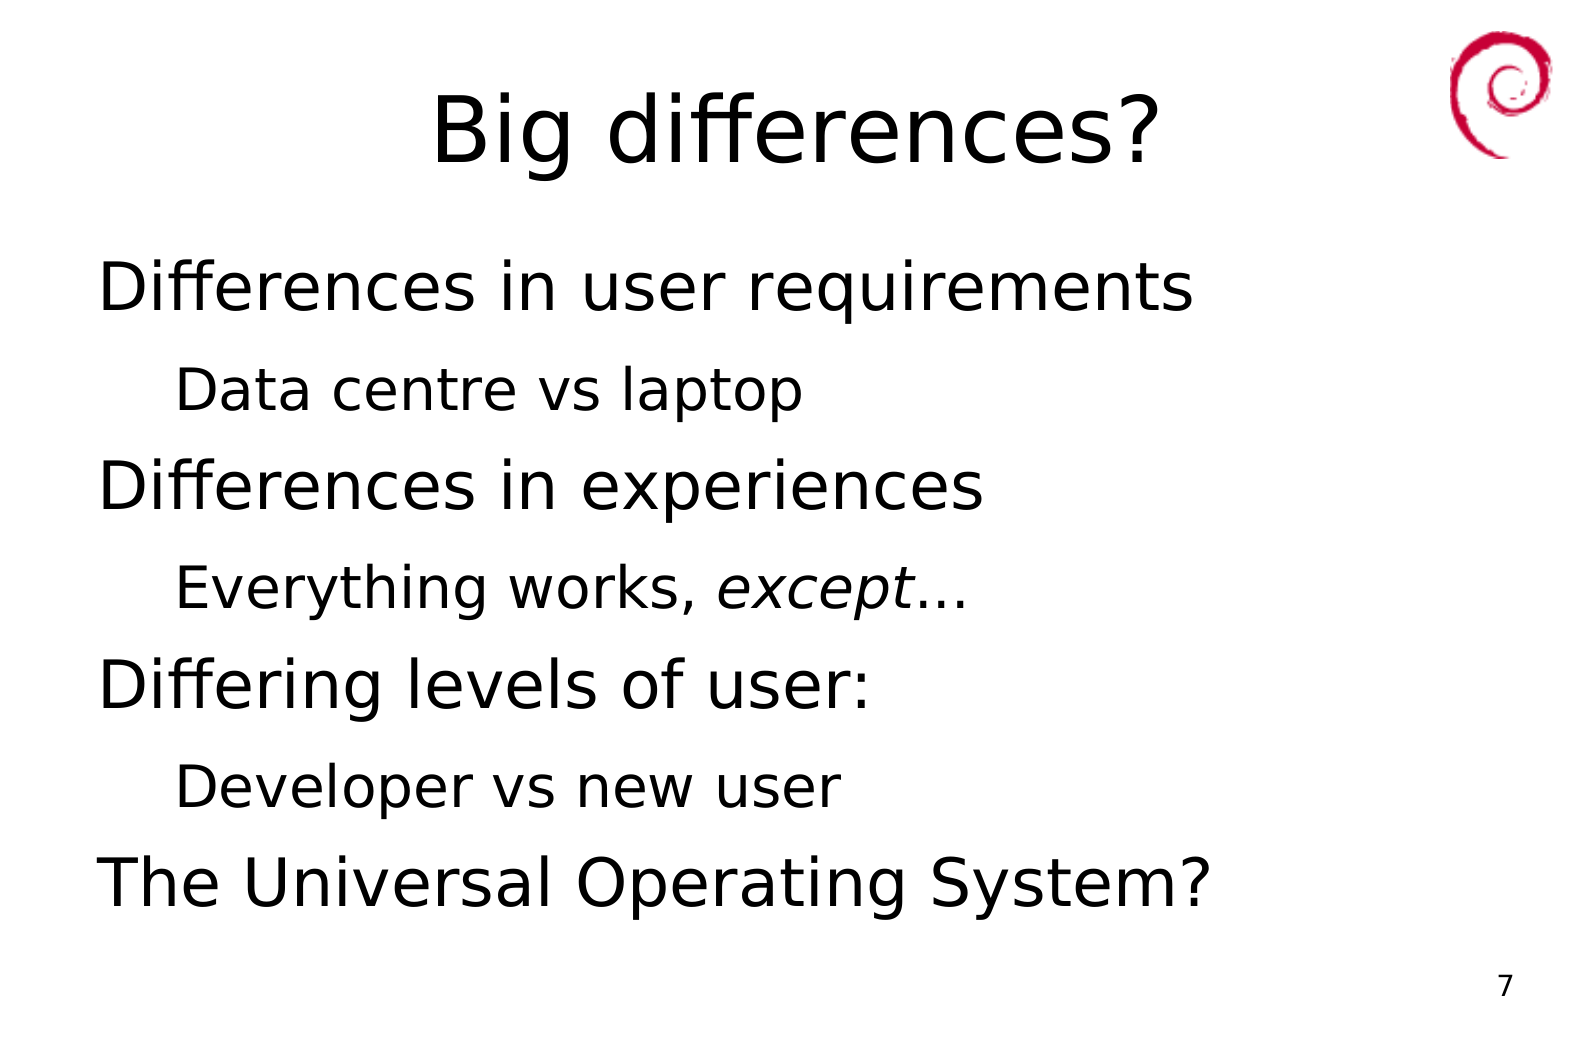

# Big differences?
Differences in user requirements
Data centre vs laptop
Differences in experiences
Everything works, except...
Differing levels of user:
Developer vs new user
The Universal Operating System?
7